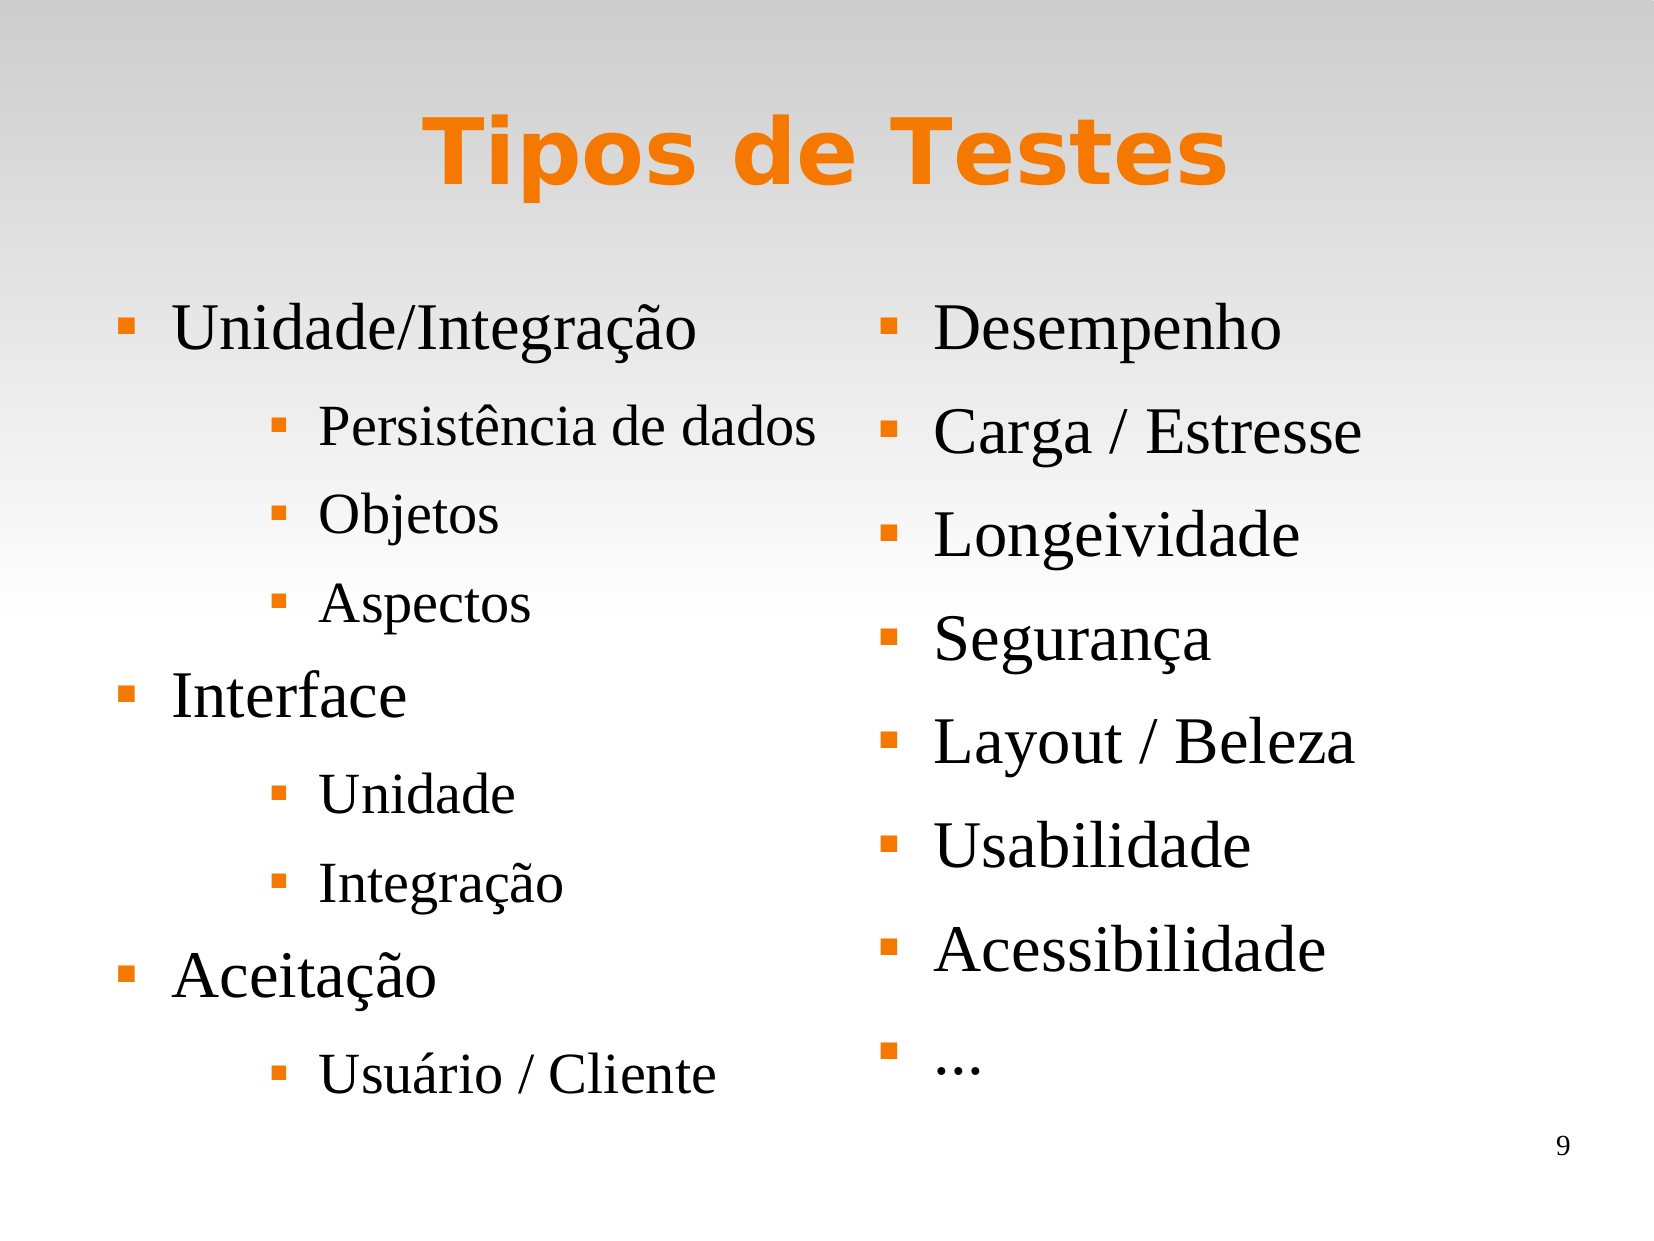

# Tipos de Testes
Unidade/Integração
Persistência de dados
Objetos
Aspectos
Interface
Unidade
Integração
Aceitação
Usuário / Cliente
Desempenho
Carga / Estresse
Longeividade
Segurança
Layout / Beleza
Usabilidade
Acessibilidade
...
9